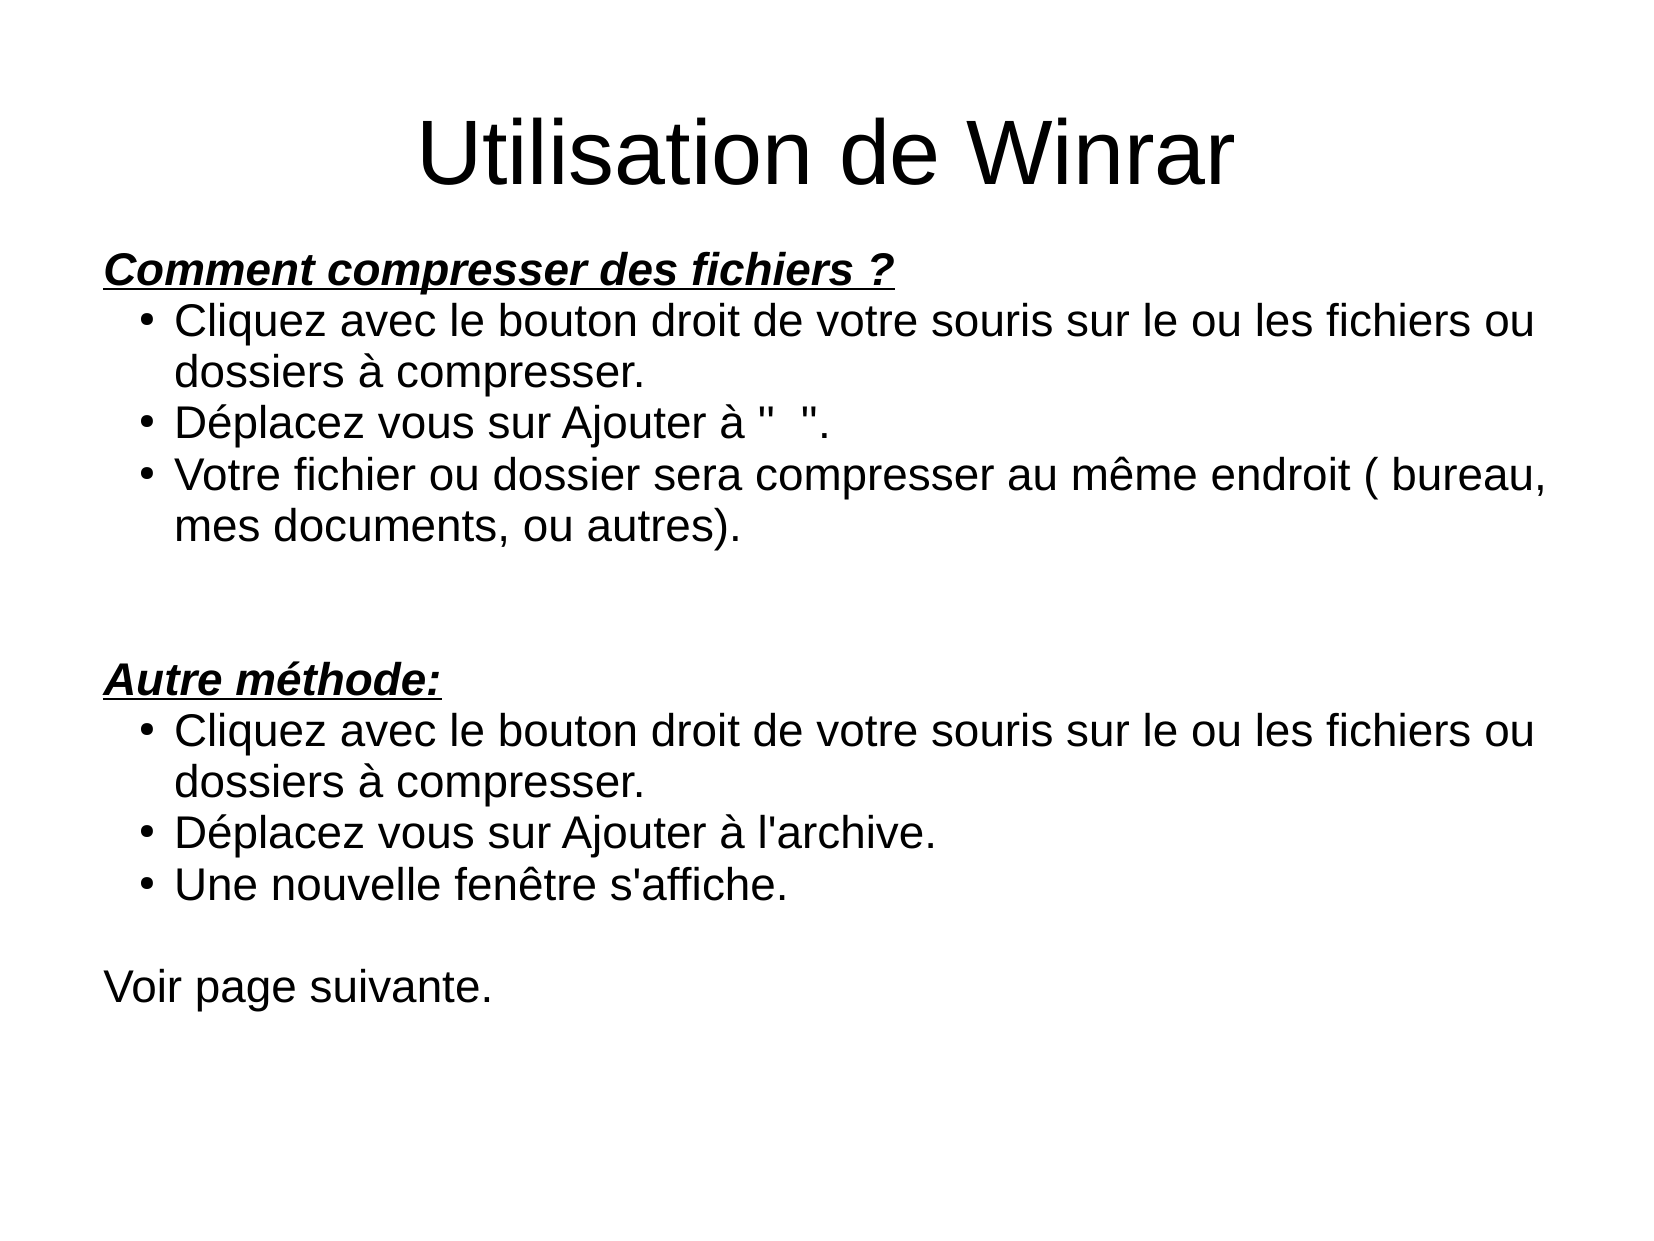

# Utilisation de Winrar
Comment compresser des fichiers ?
Cliquez avec le bouton droit de votre souris sur le ou les fichiers ou dossiers à compresser.
Déplacez vous sur Ajouter à '' ''.
Votre fichier ou dossier sera compresser au même endroit ( bureau, mes documents, ou autres).
Autre méthode:
Cliquez avec le bouton droit de votre souris sur le ou les fichiers ou dossiers à compresser.
Déplacez vous sur Ajouter à l'archive.
Une nouvelle fenêtre s'affiche.
Voir page suivante.